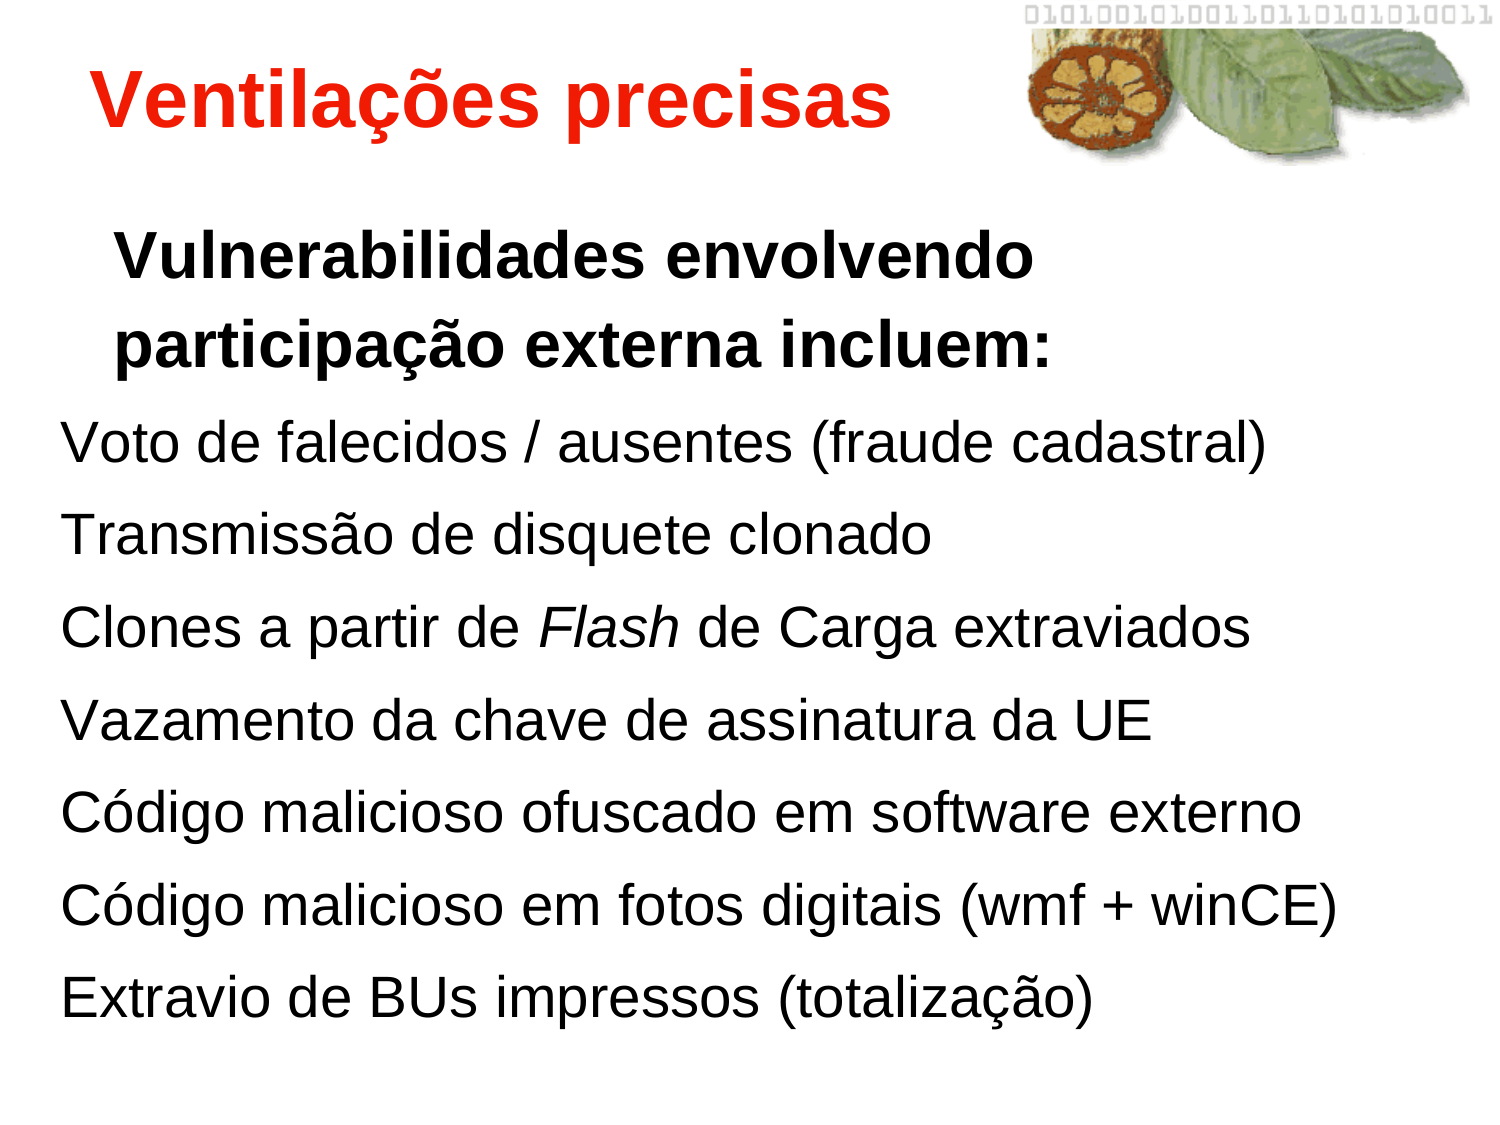

Ventilações precisas
# Vulnerabilidades envolvendo participação externa incluem:
Voto de falecidos / ausentes (fraude cadastral)
Transmissão de disquete clonado
Clones a partir de Flash de Carga extraviados
Vazamento da chave de assinatura da UE
Código malicioso ofuscado em software externo
Código malicioso em fotos digitais (wmf + winCE)
Extravio de BUs impressos (totalização)